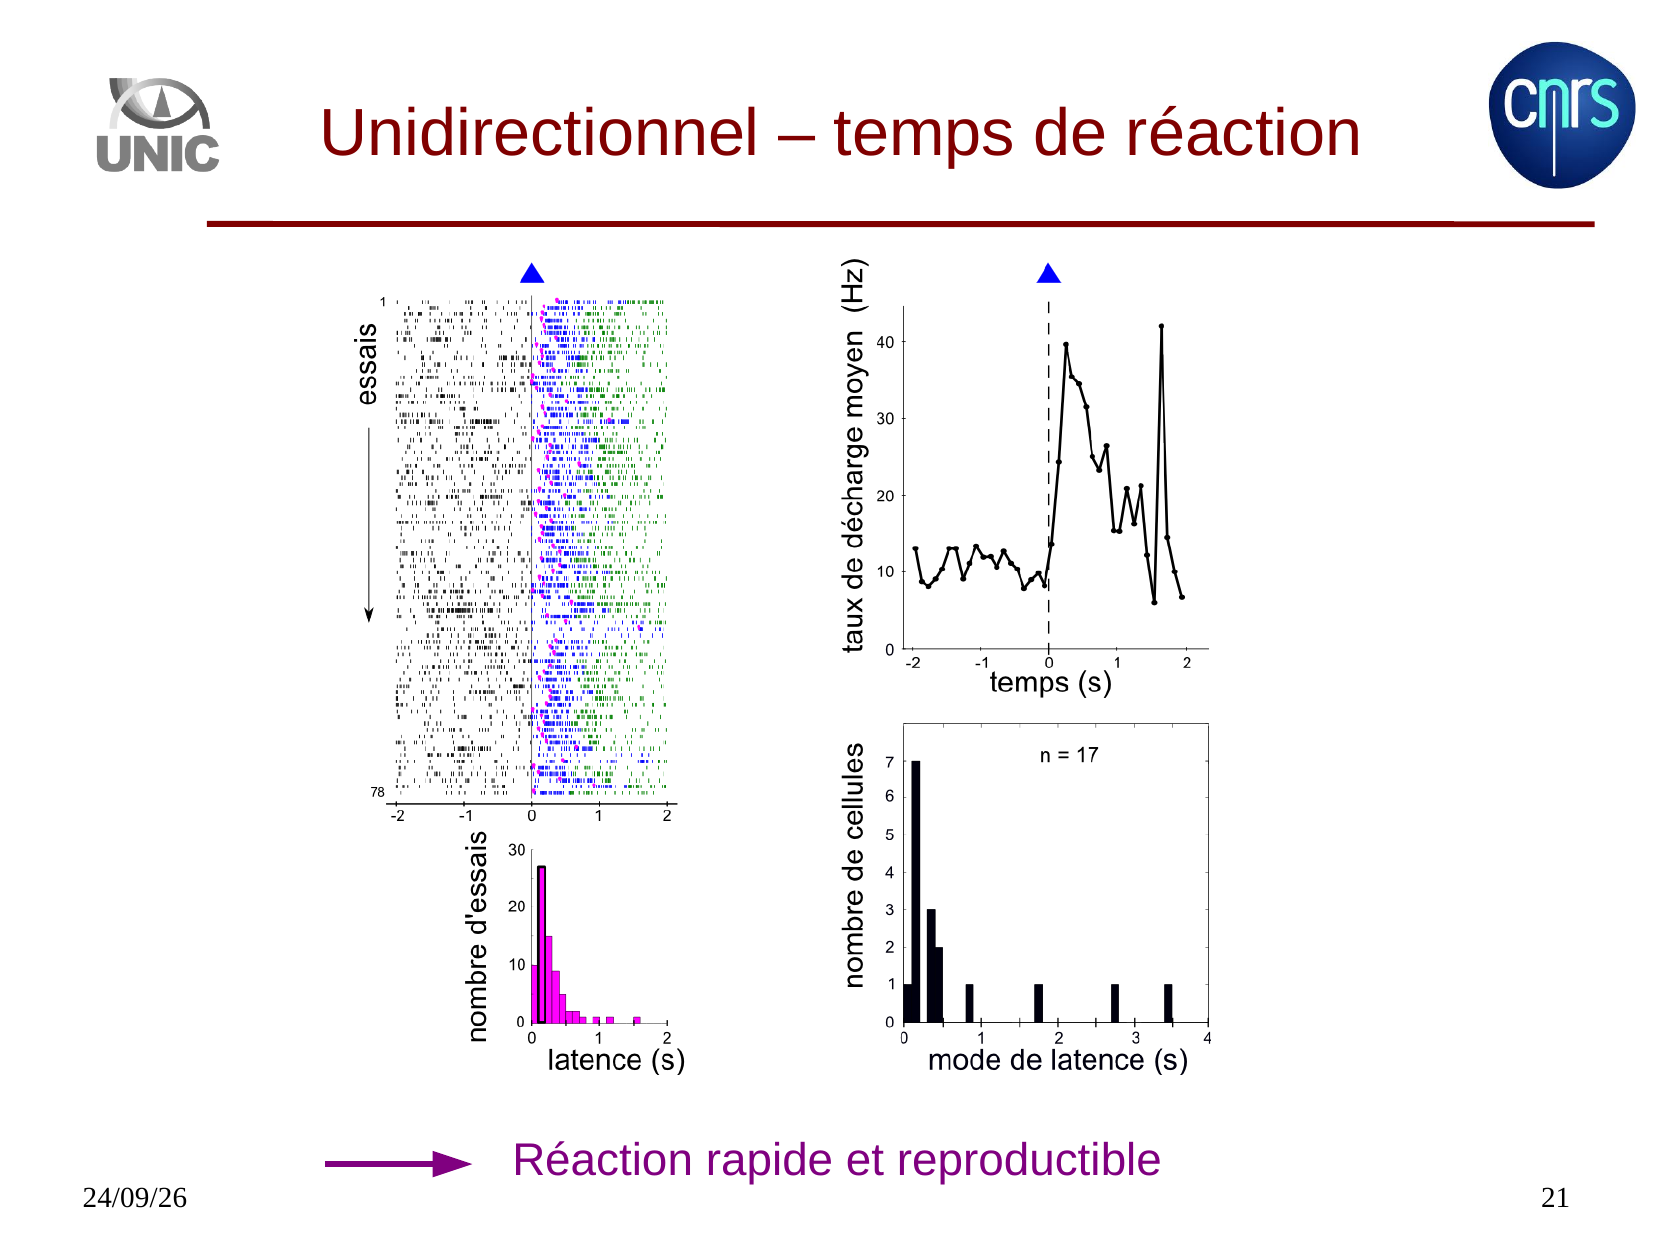

Unidirectionnel – temps de réaction
Réaction rapide et reproductible